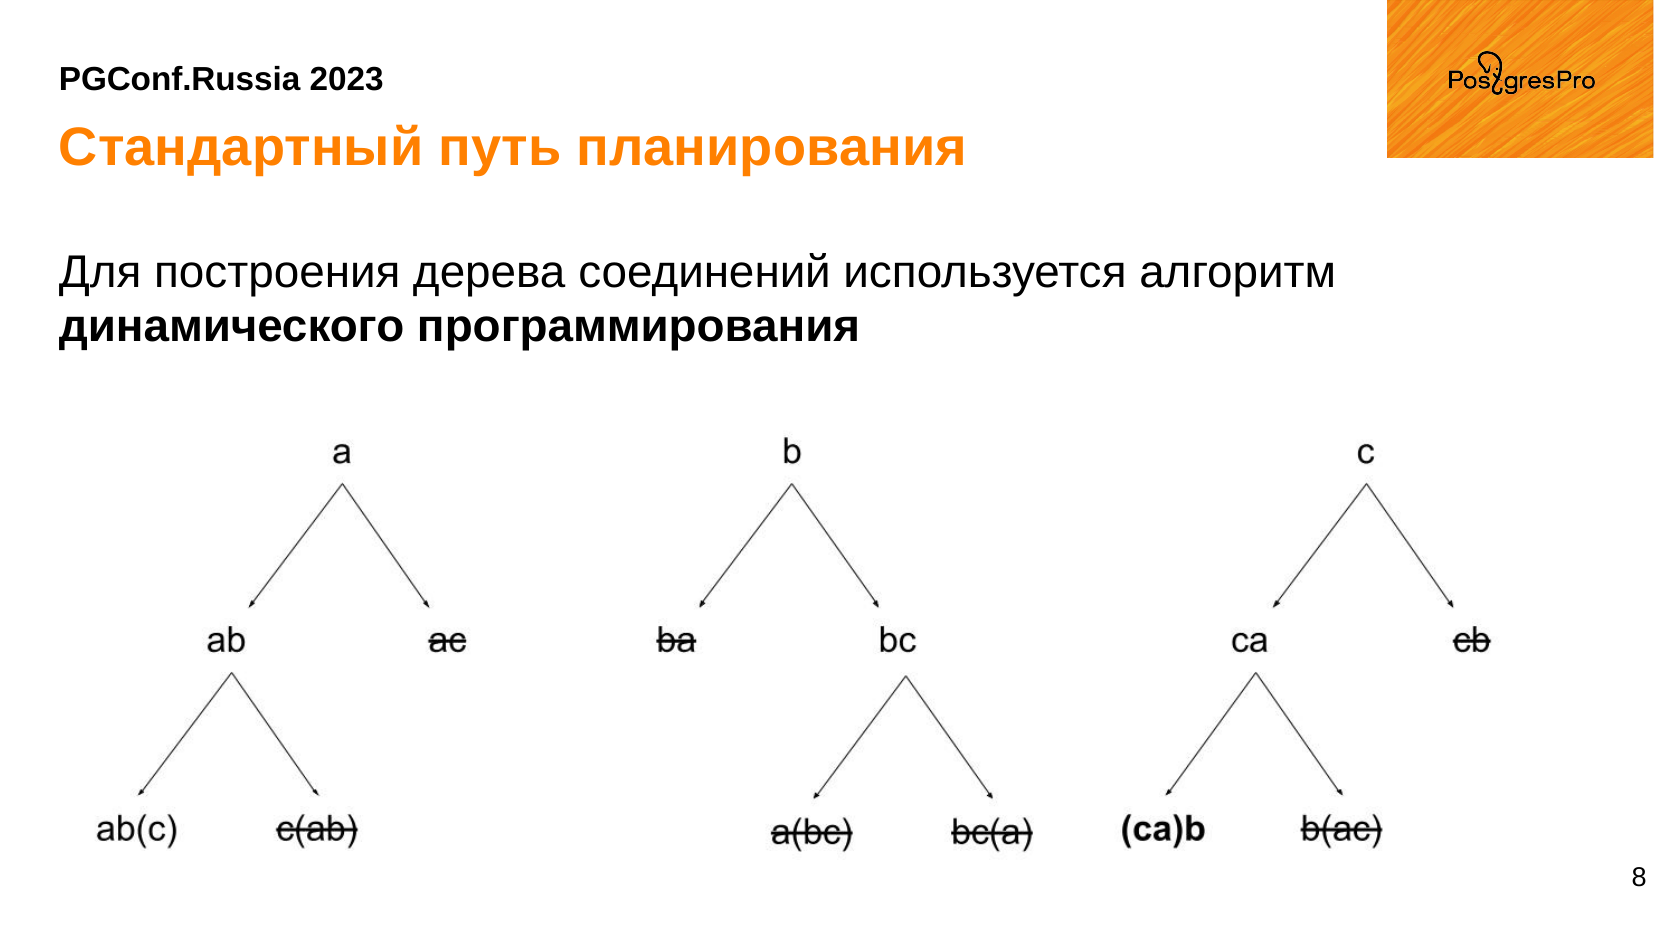

PGConf.Russia 2023
Стандартный путь планирования
Для построения дерева соединений используется алгоритм динамического программирования